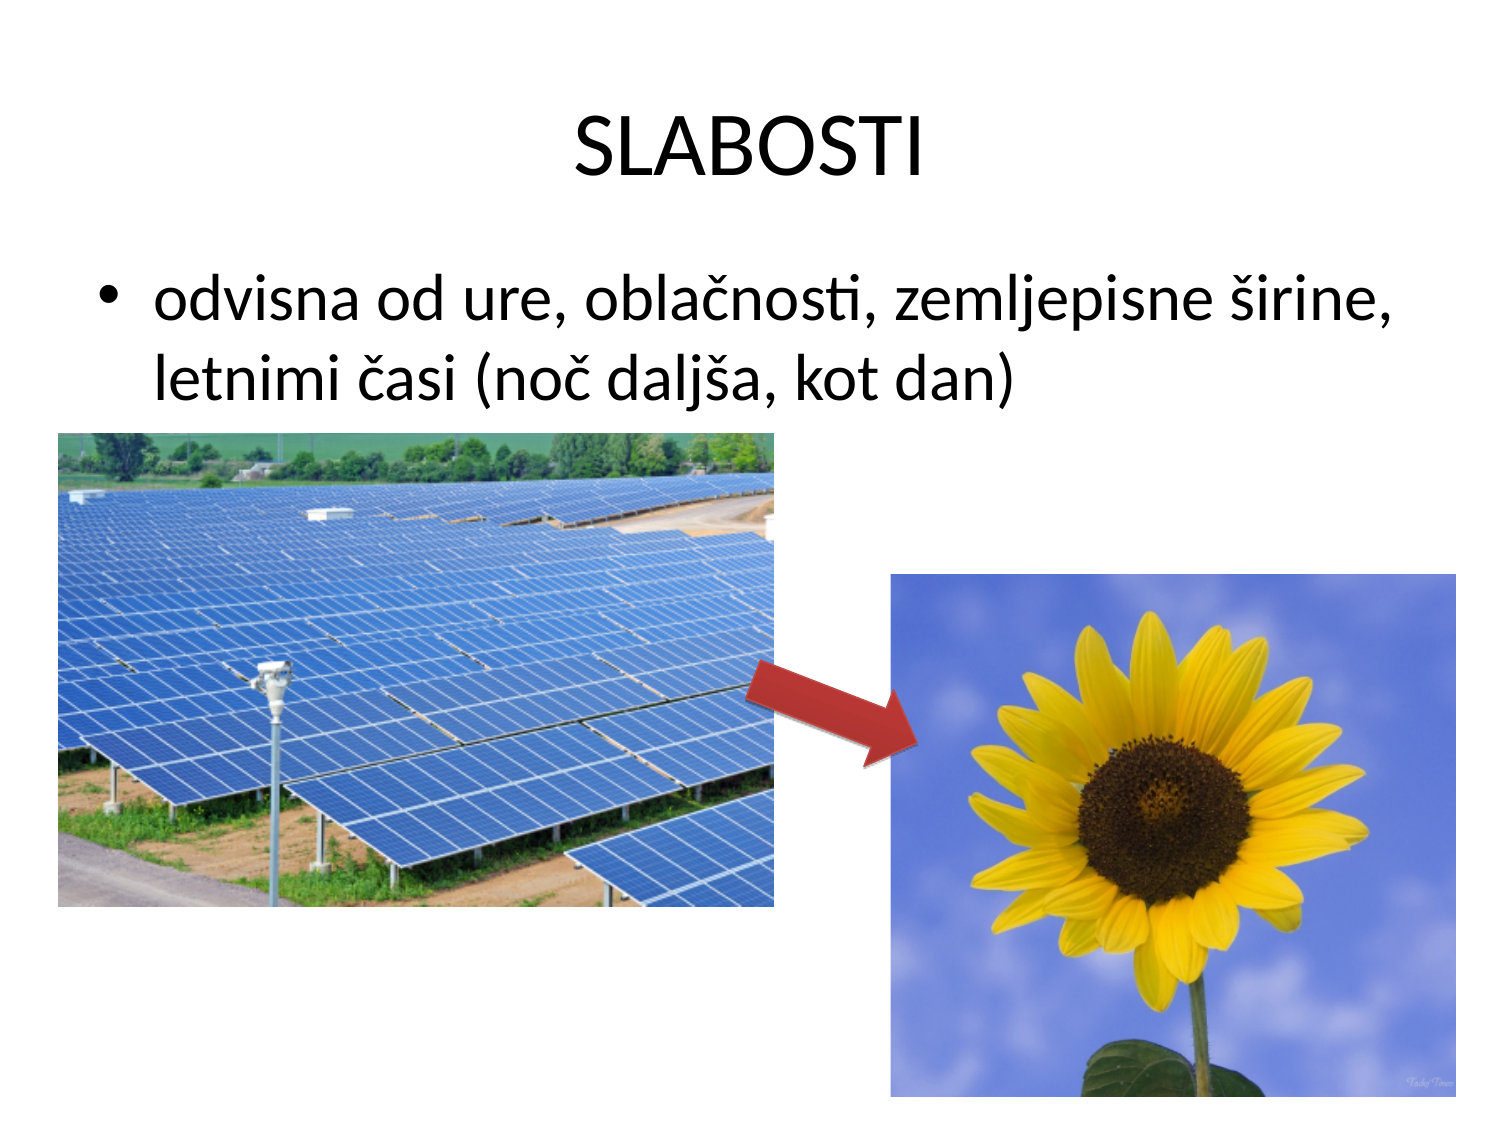

# SLABOSTI
odvisna od ure, oblačnosti, zemljepisne širine, letnimi časi (noč daljša, kot dan)